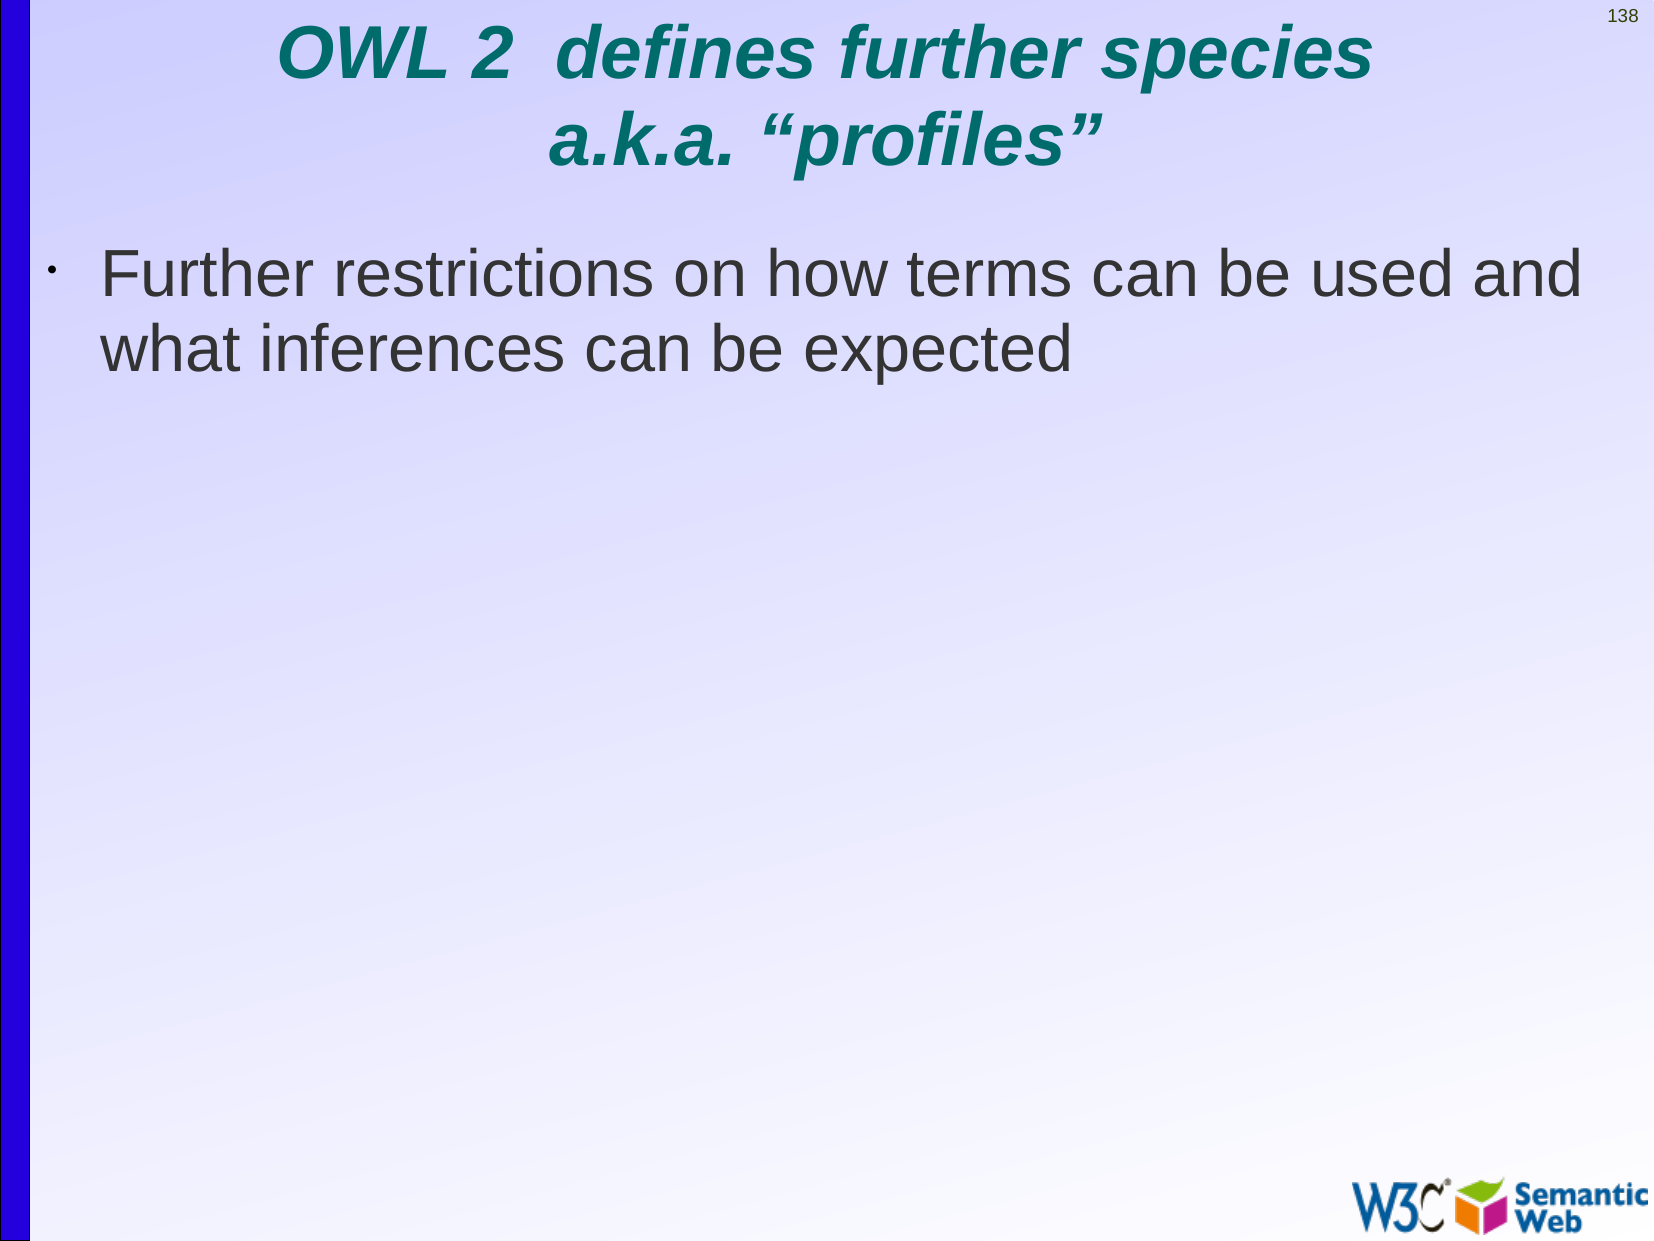

# OWL 2 defines further species a.k.a. “profiles”
Further restrictions on how terms can be used and what inferences can be expected